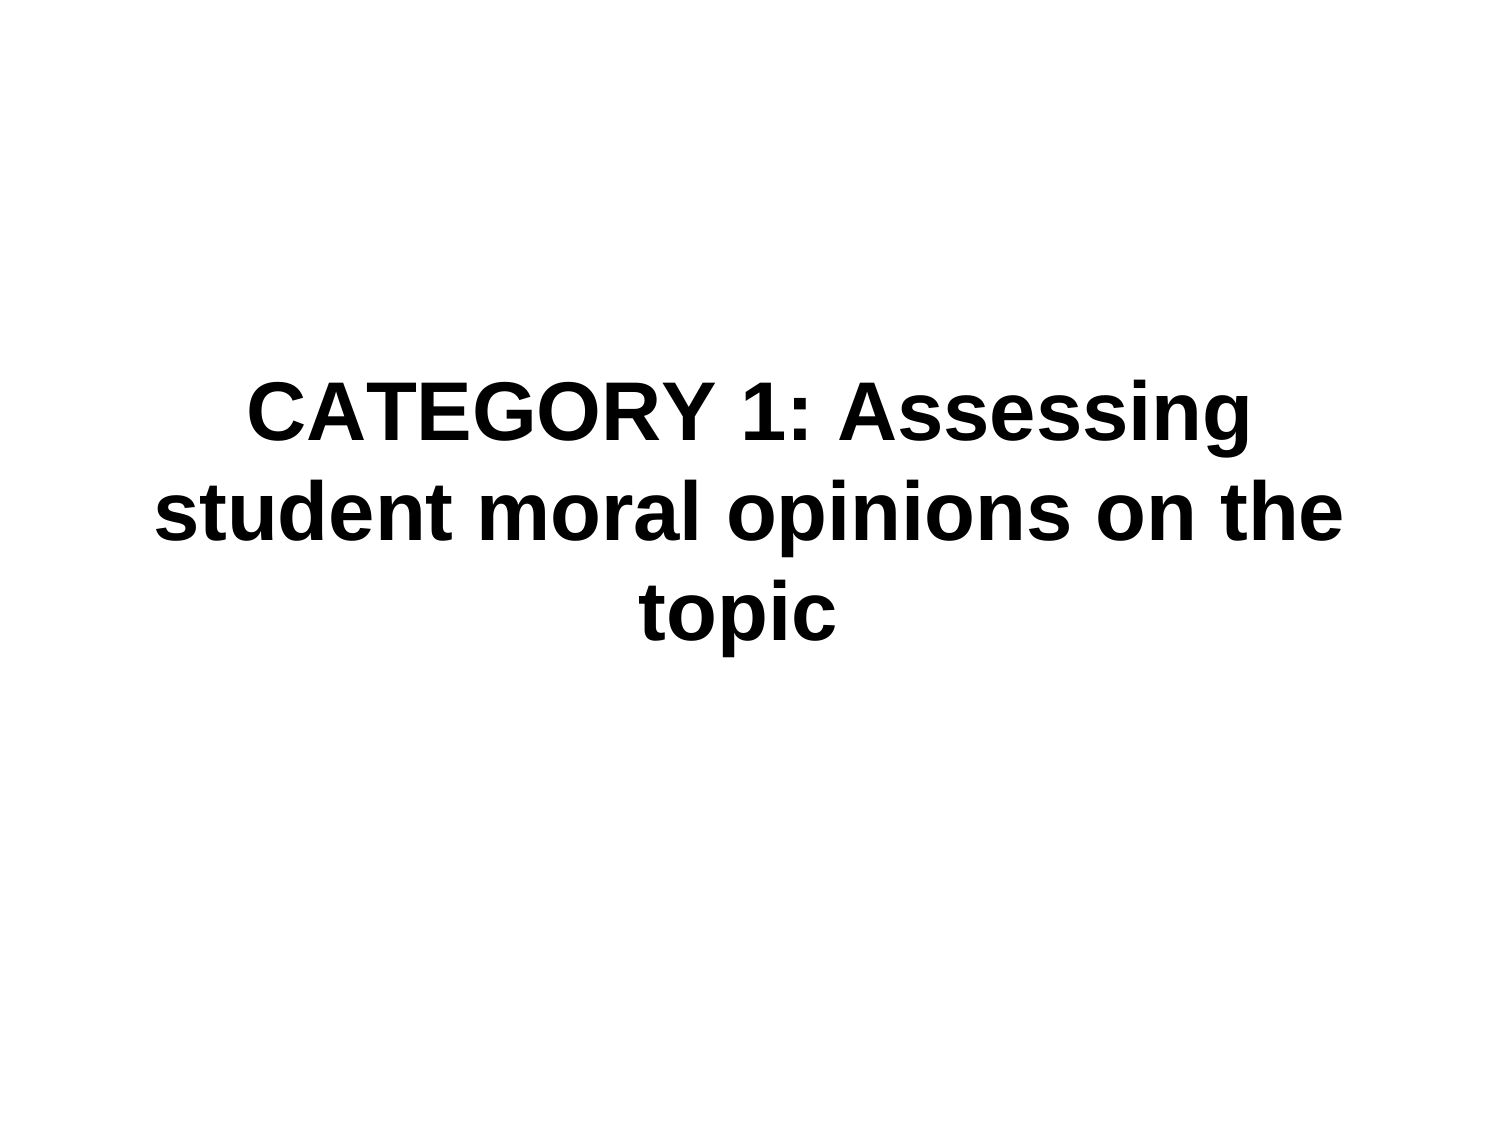

# CATEGORY 1: Assessing student moral opinions on the topic